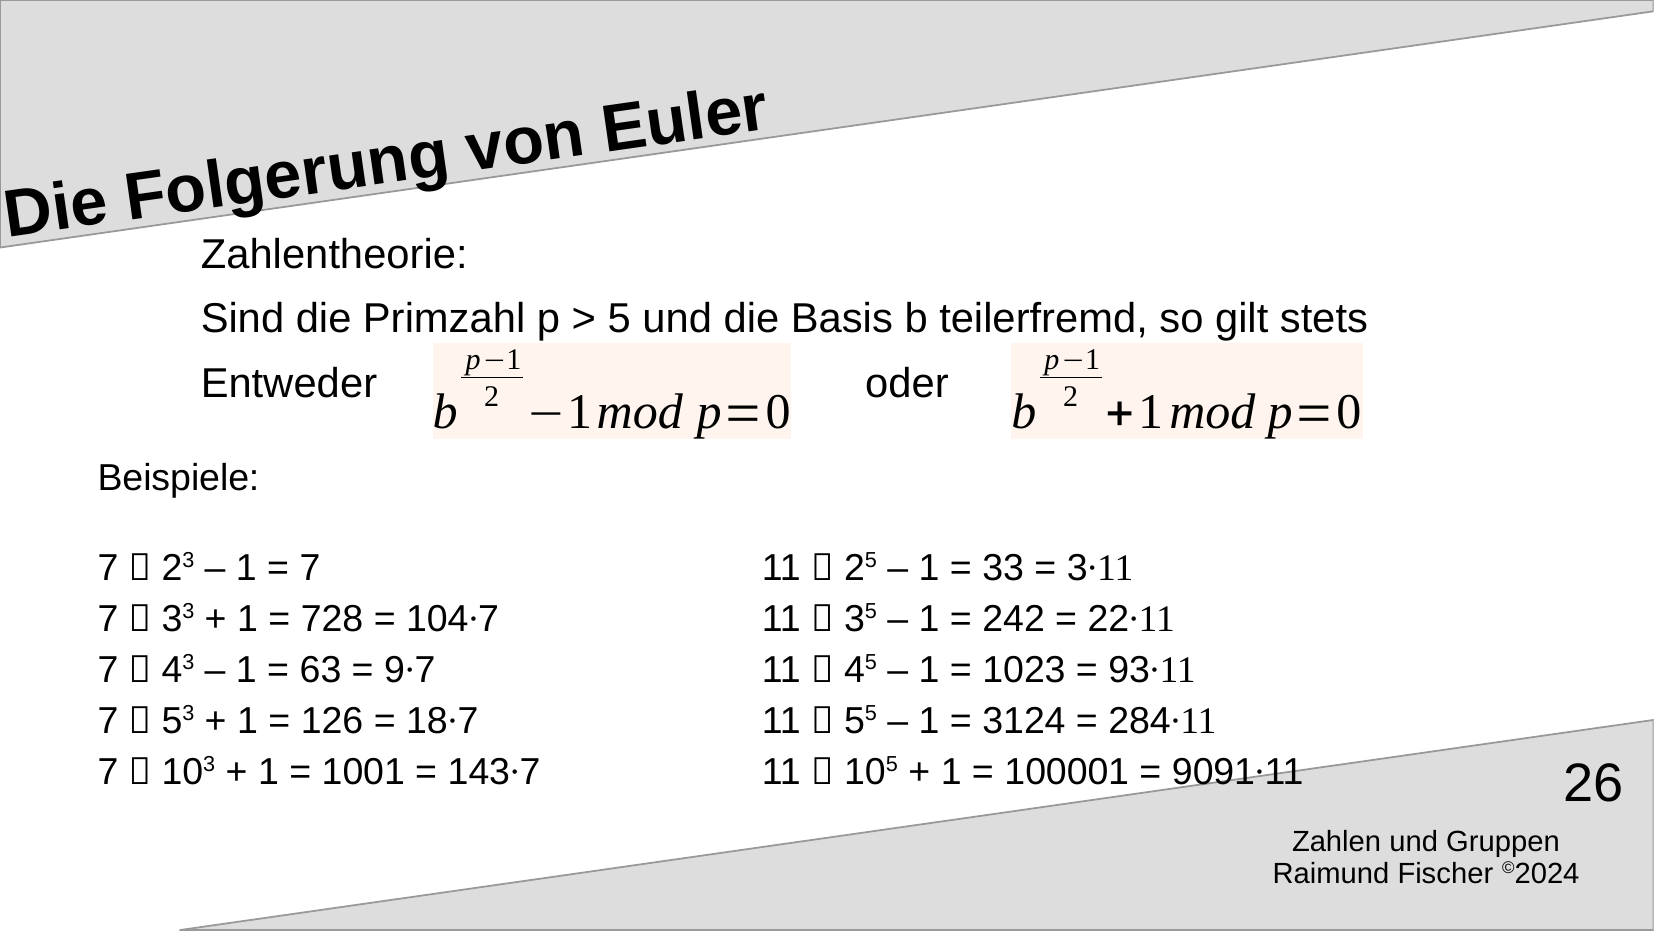

# Die Folgerung von Euler
Zahlentheorie:
Sind die Primzahl p > 5 und die Basis b teilerfremd, so gilt stets
Entweder							oder
Beispiele:
7  23 – 1 = 7						11  25 – 1 = 33 = 3∙11
7  33 + 1 = 728 = 104∙7				11  35 – 1 = 242 = 22∙11
7  43 – 1 = 63 = 9∙7					11  45 – 1 = 1023 = 93∙11
7  53 + 1 = 126 = 18∙7				11  55 – 1 = 3124 = 284∙11
7  103 + 1 = 1001 = 143∙7			11  105 + 1 = 100001 = 9091∙11
26